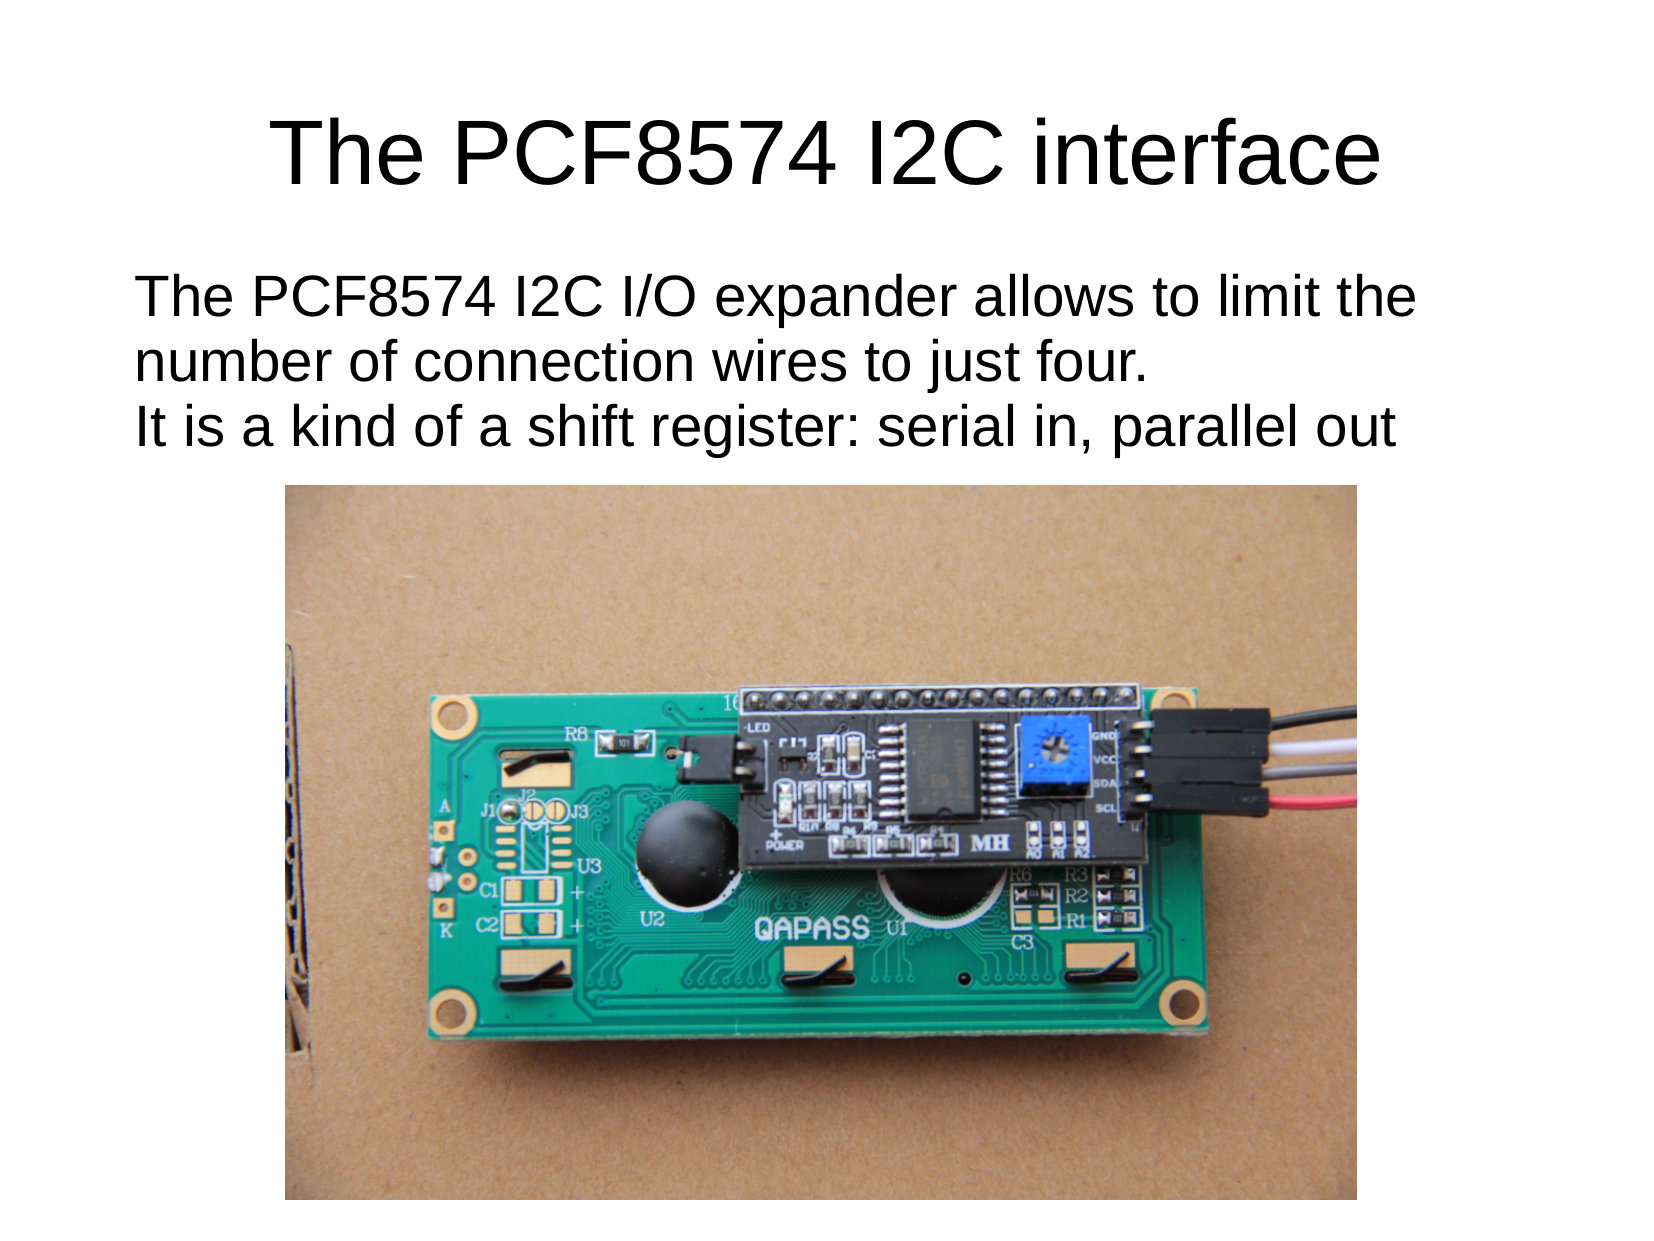

# The PCF8574 I2C interface
The PCF8574 I2C I/O expander allows to limit the number of connection wires to just four.
It is a kind of a shift register: serial in, parallel out